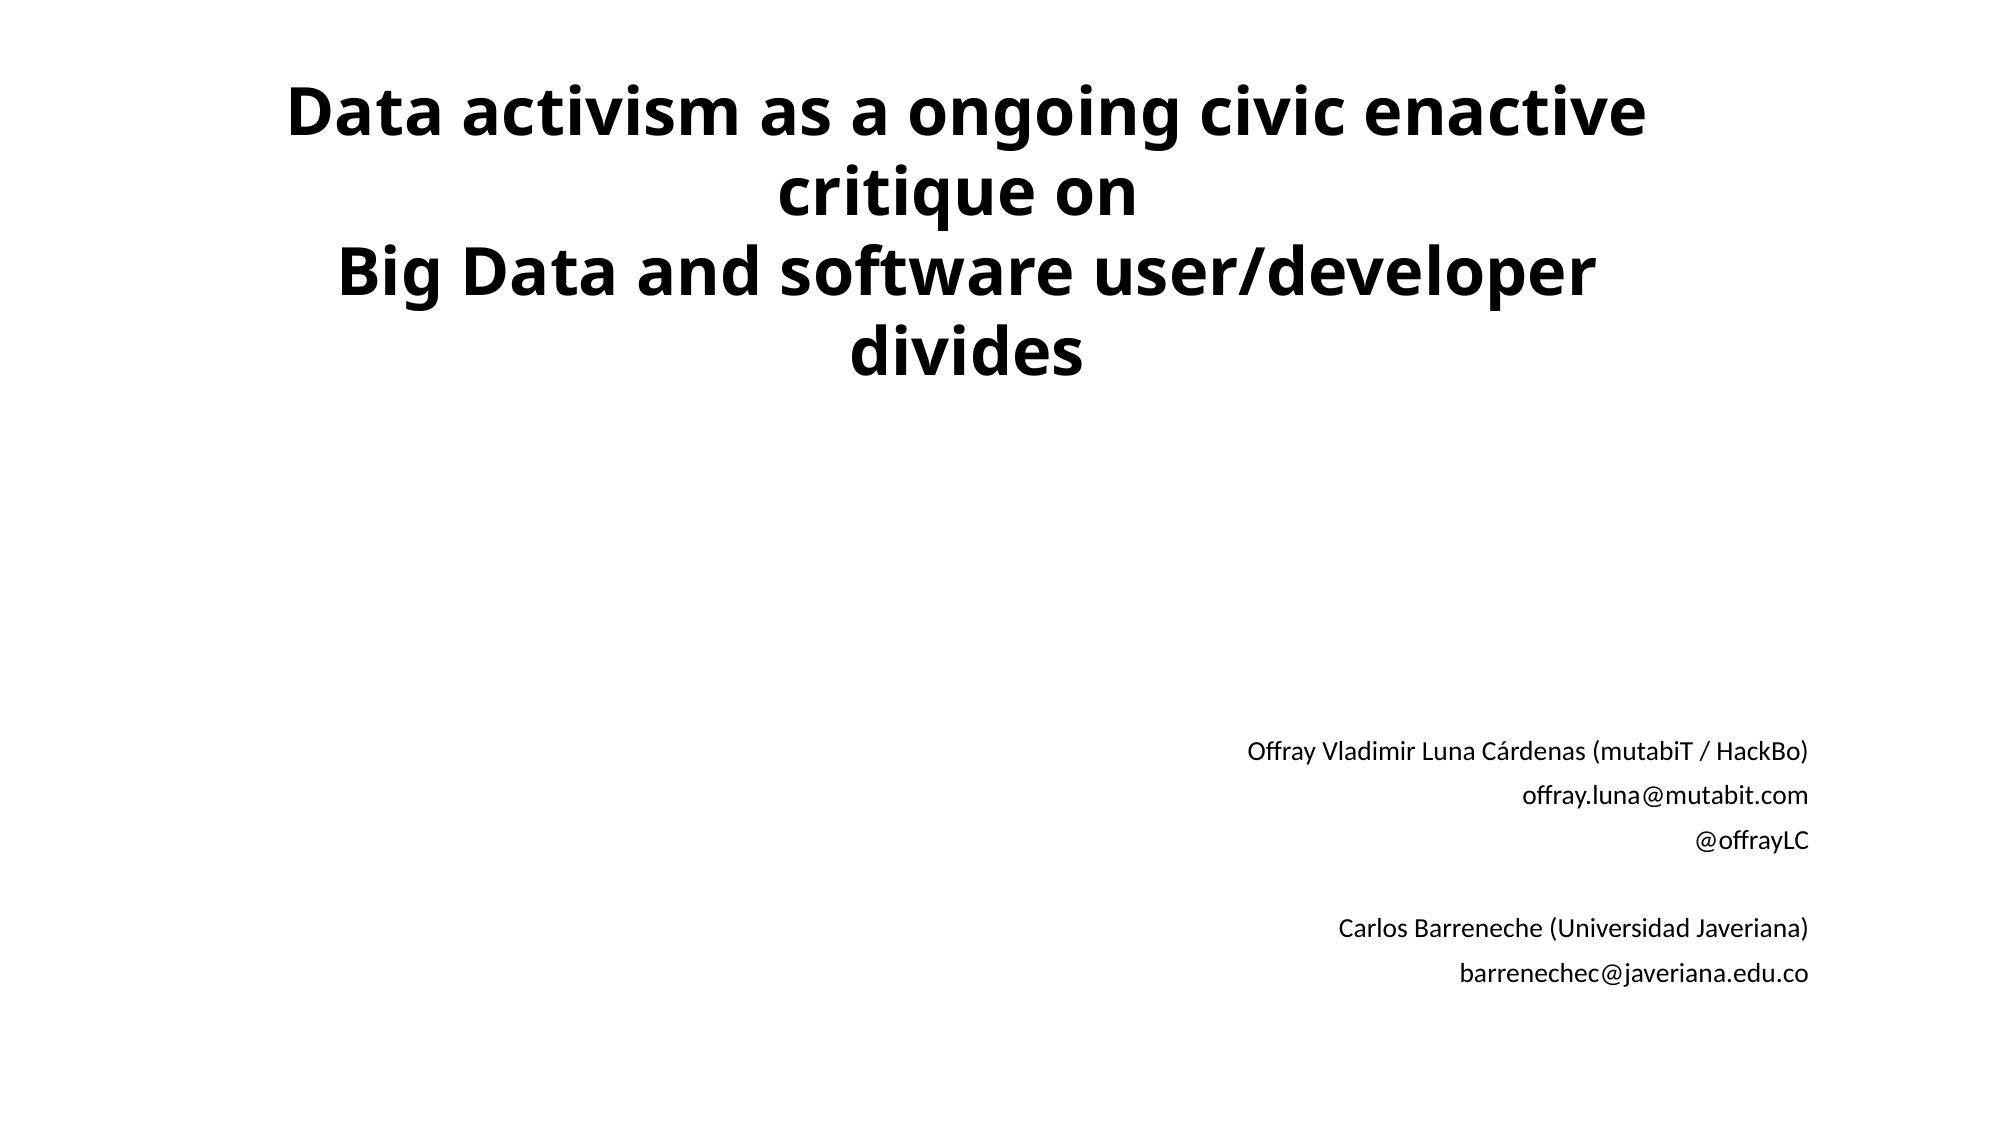

# Data activism as a ongoing civic enactive critique on Big Data and software user/developer divides
Offray Vladimir Luna Cárdenas (mutabiT / HackBo)
offray.luna@mutabit.com
 @offrayLC
Carlos Barreneche (Universidad Javeriana)
barrenechec@javeriana.edu.co